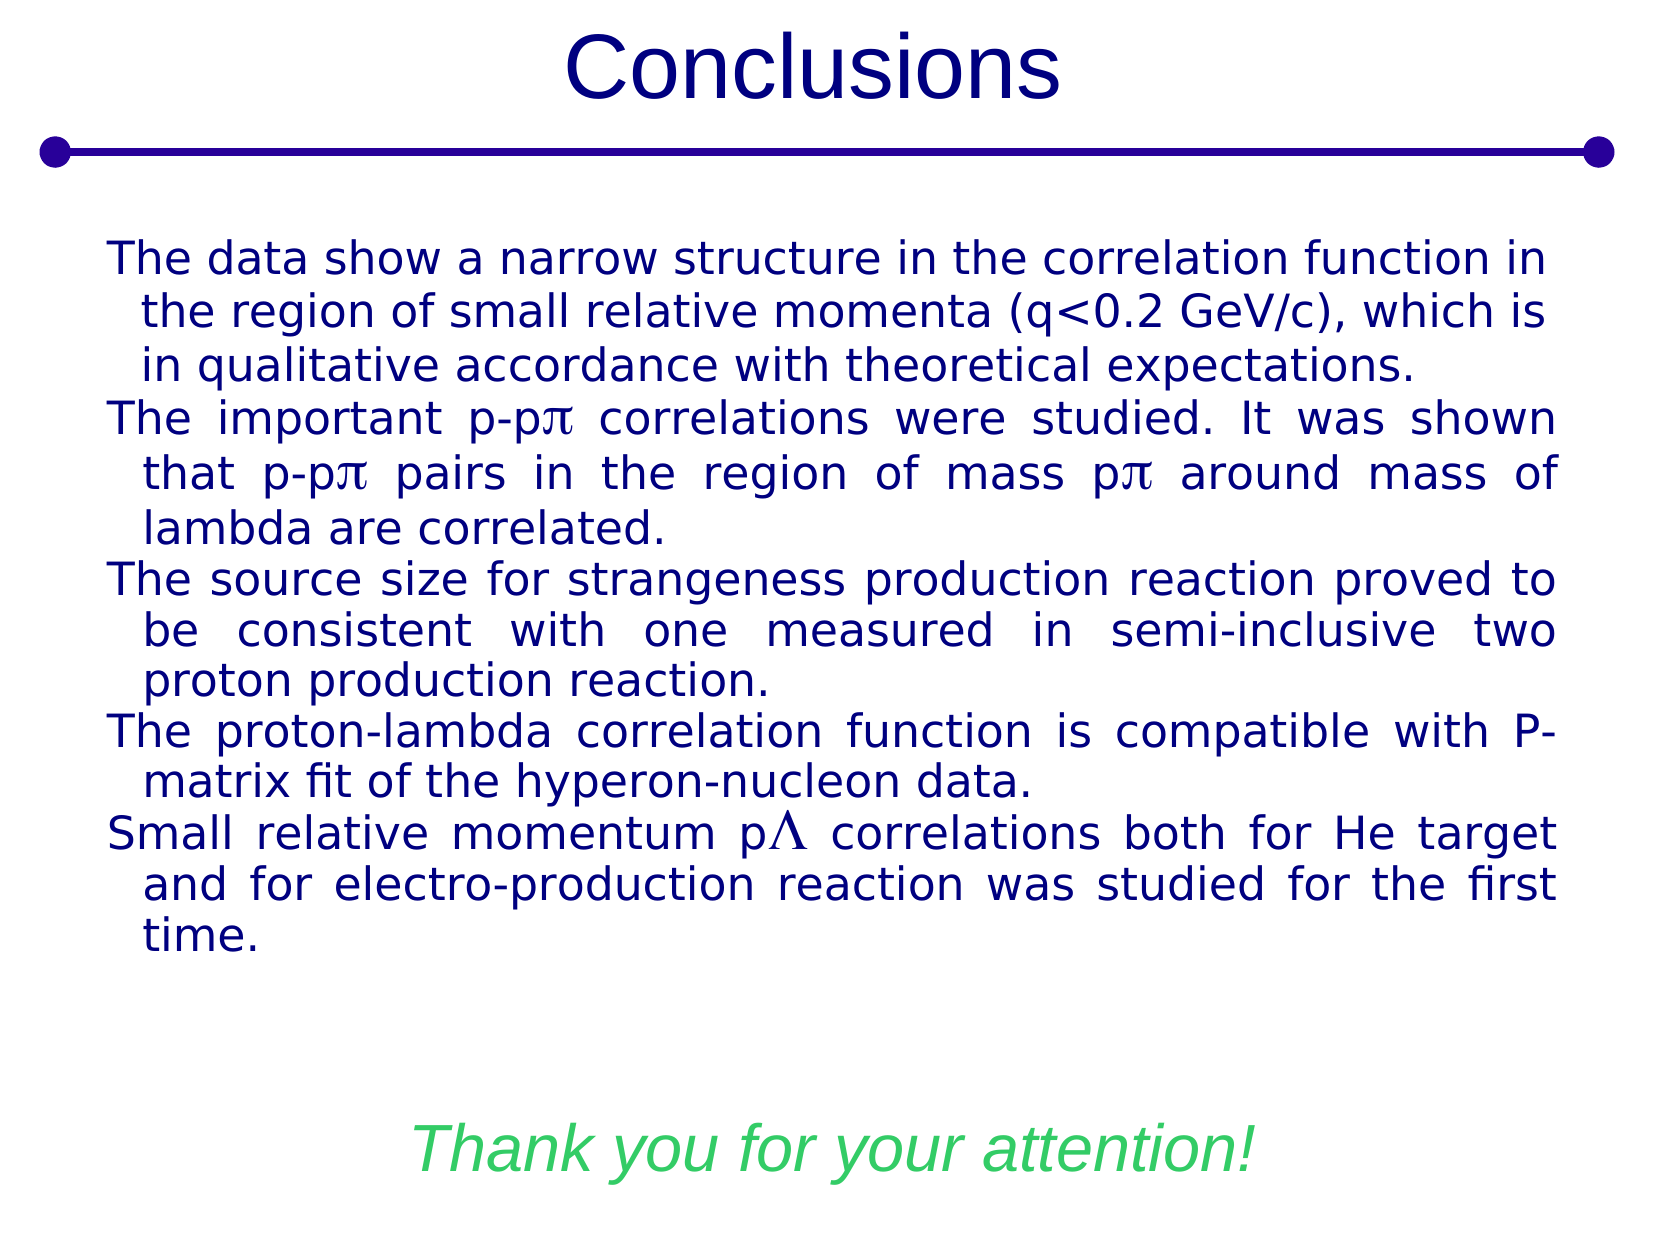

# Conclusions
The data show a narrow structure in the correlation function in the region of small relative momenta (q<0.2 GeV/c), which is in qualitative accordance with theoretical expectations.
The important p-p correlations were studied. It was shown that p-p pairs in the region of mass p around mass of lambda are correlated.
The source size for strangeness production reaction proved to be consistent with one measured in semi-inclusive two proton production reaction.
The proton-lambda correlation function is compatible with P-matrix fit of the hyperon-nucleon data.
Small relative momentum p correlations both for He target and for electro-production reaction was studied for the first time.
Thank you for your attention!